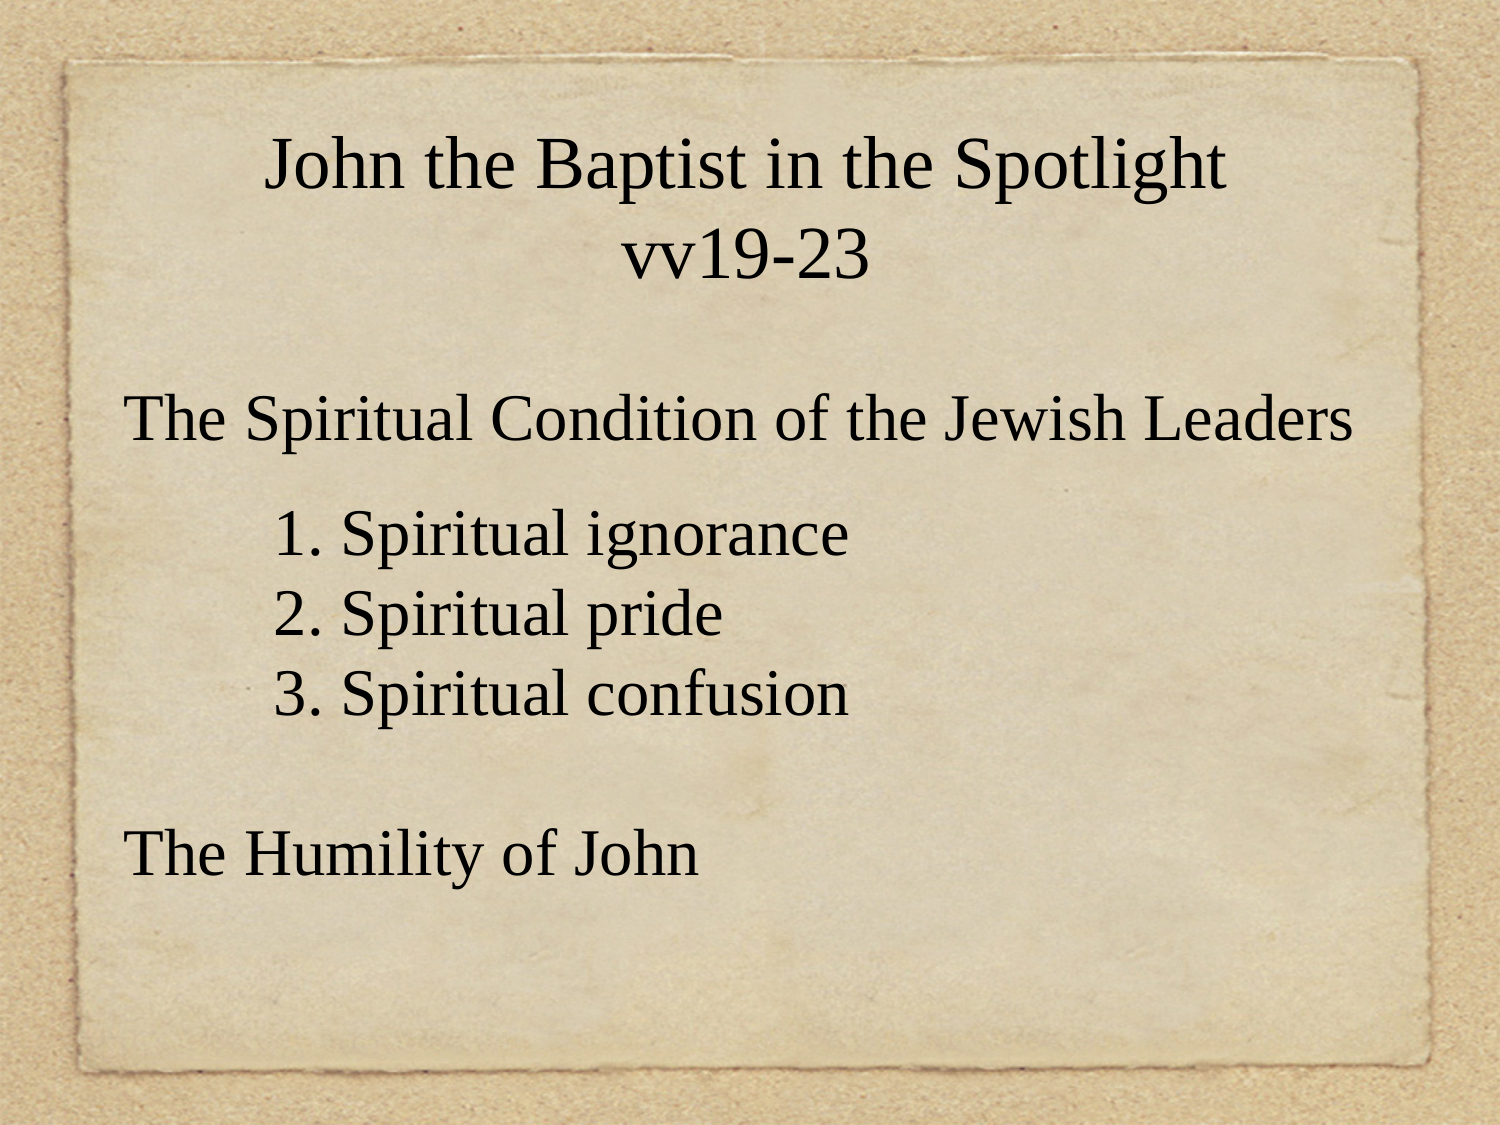

John the Baptist in the Spotlight
vv19-23
The Spiritual Condition of the Jewish Leaders
	1. Spiritual ignorance
	2. Spiritual pride
	3. Spiritual confusion
The Humility of John